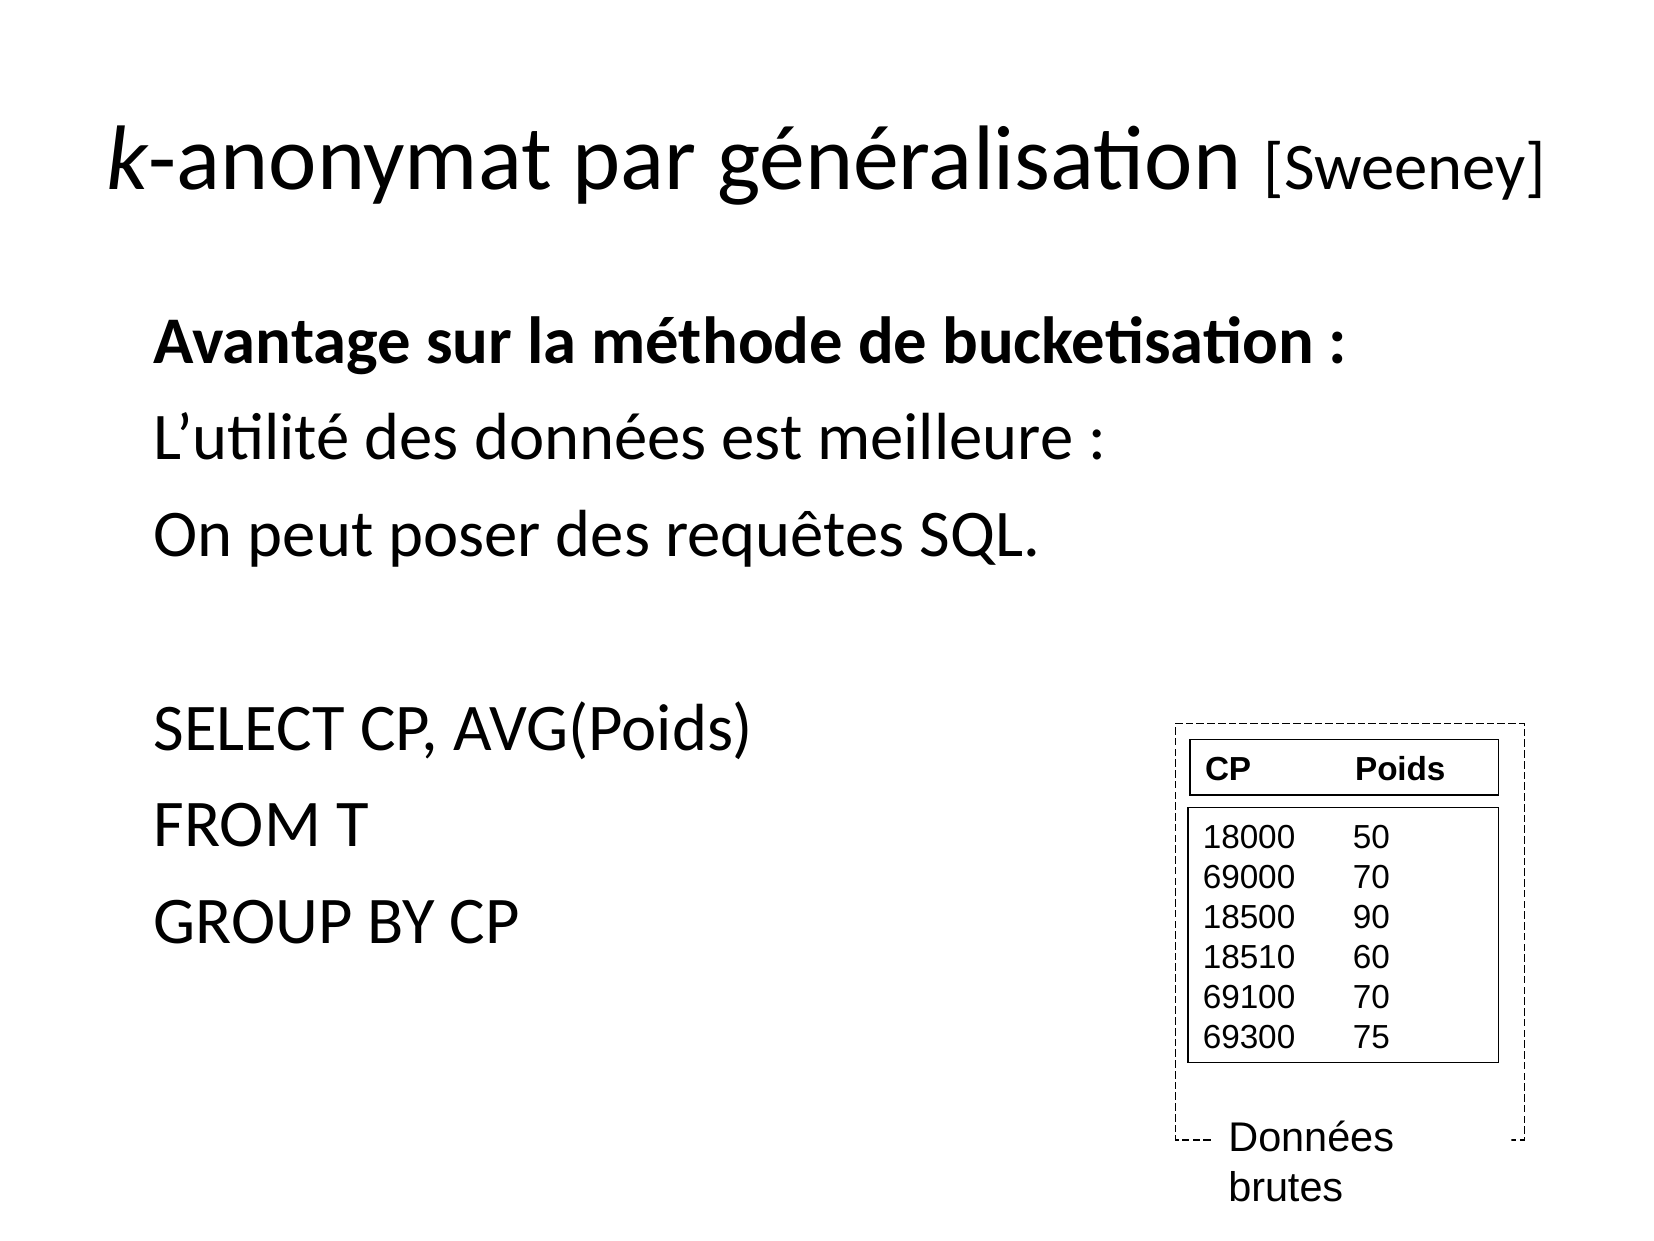

k-anonymat par généralisation [Sweeney]
	Avantage sur la méthode de bucketisation :
	L’utilité des données est meilleure :
	On peut poser des requêtes SQL.
	SELECT CP, AVG(Poids)
	FROM T
	GROUP BY CP
CP	Poids
18000	50
69000	70
18500	90
18510	60
69100	70
69300	75
Données brutes